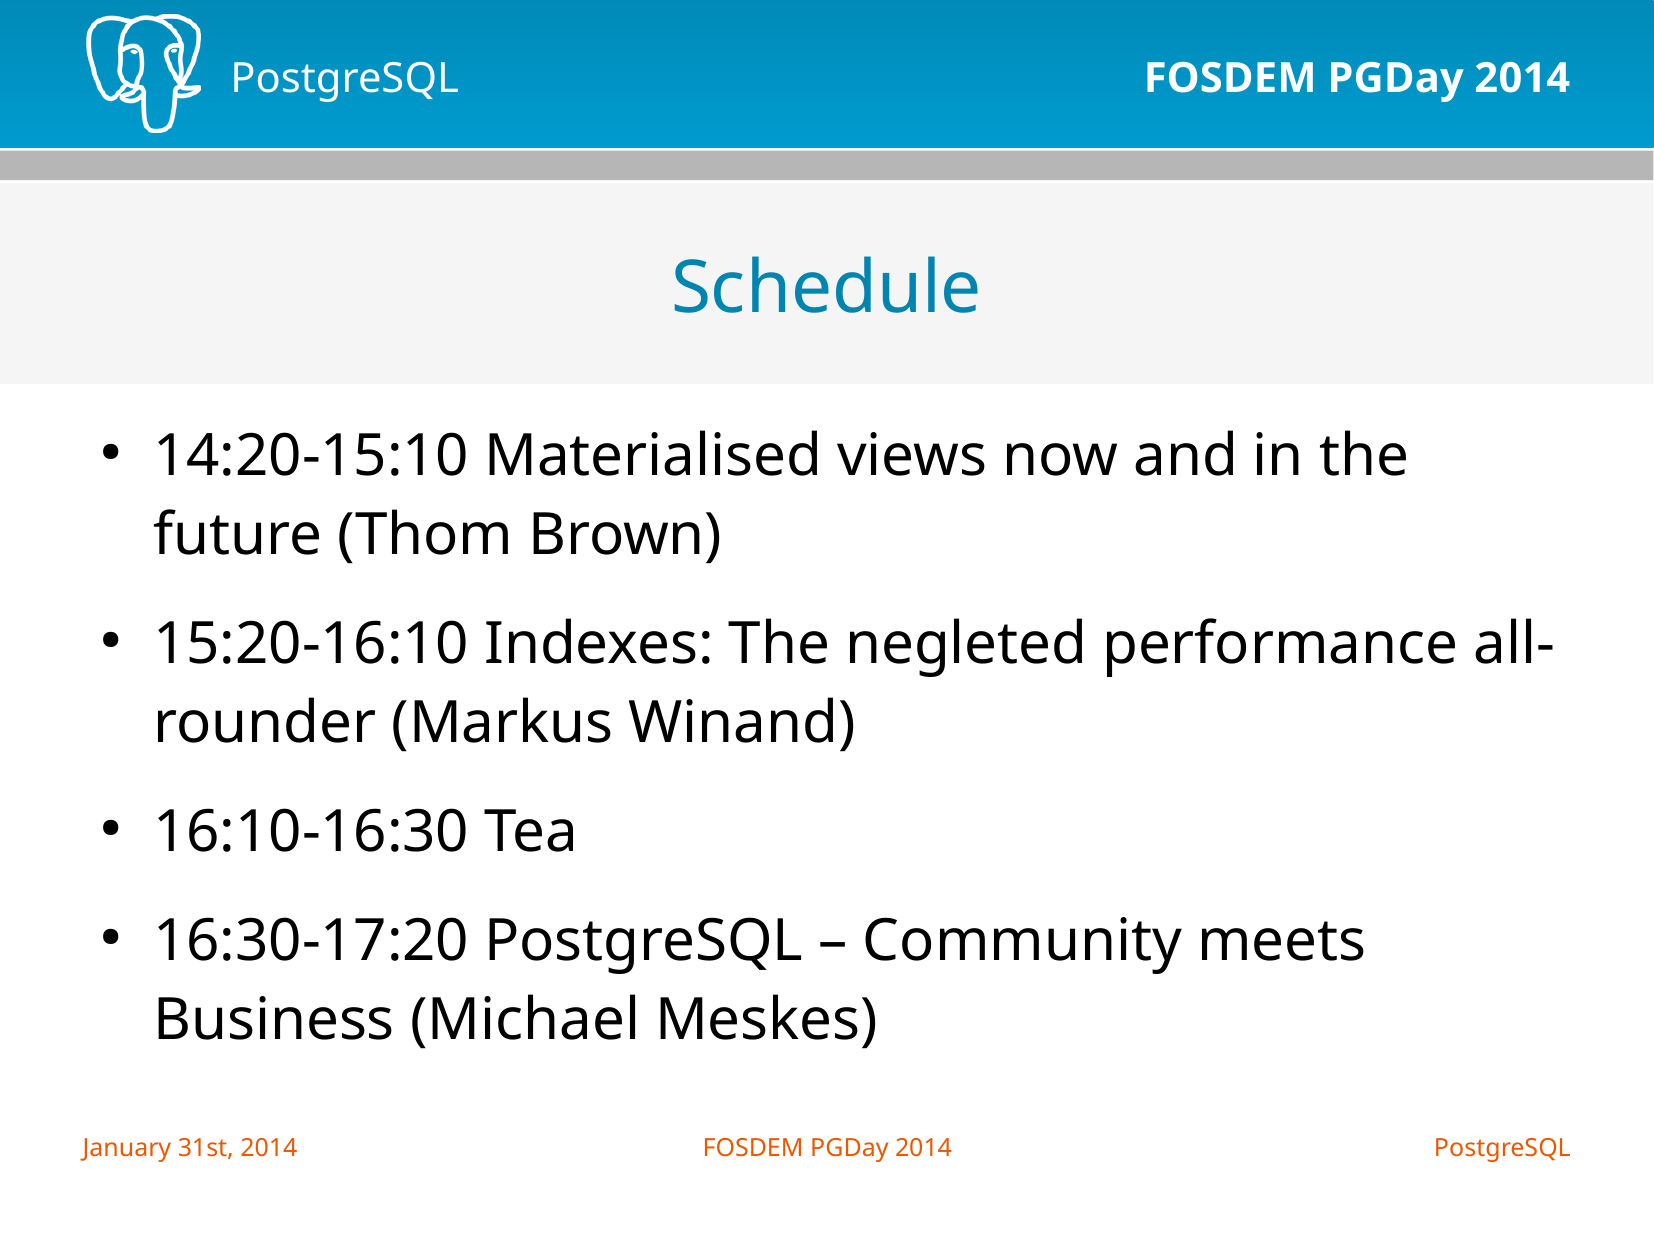

# Schedule
14:20-15:10 Materialised views now and in the future (Thom Brown)
15:20-16:10 Indexes: The negleted performance all-rounder (Markus Winand)
16:10-16:30 Tea
16:30-17:20 PostgreSQL – Community meets Business (Michael Meskes)
9